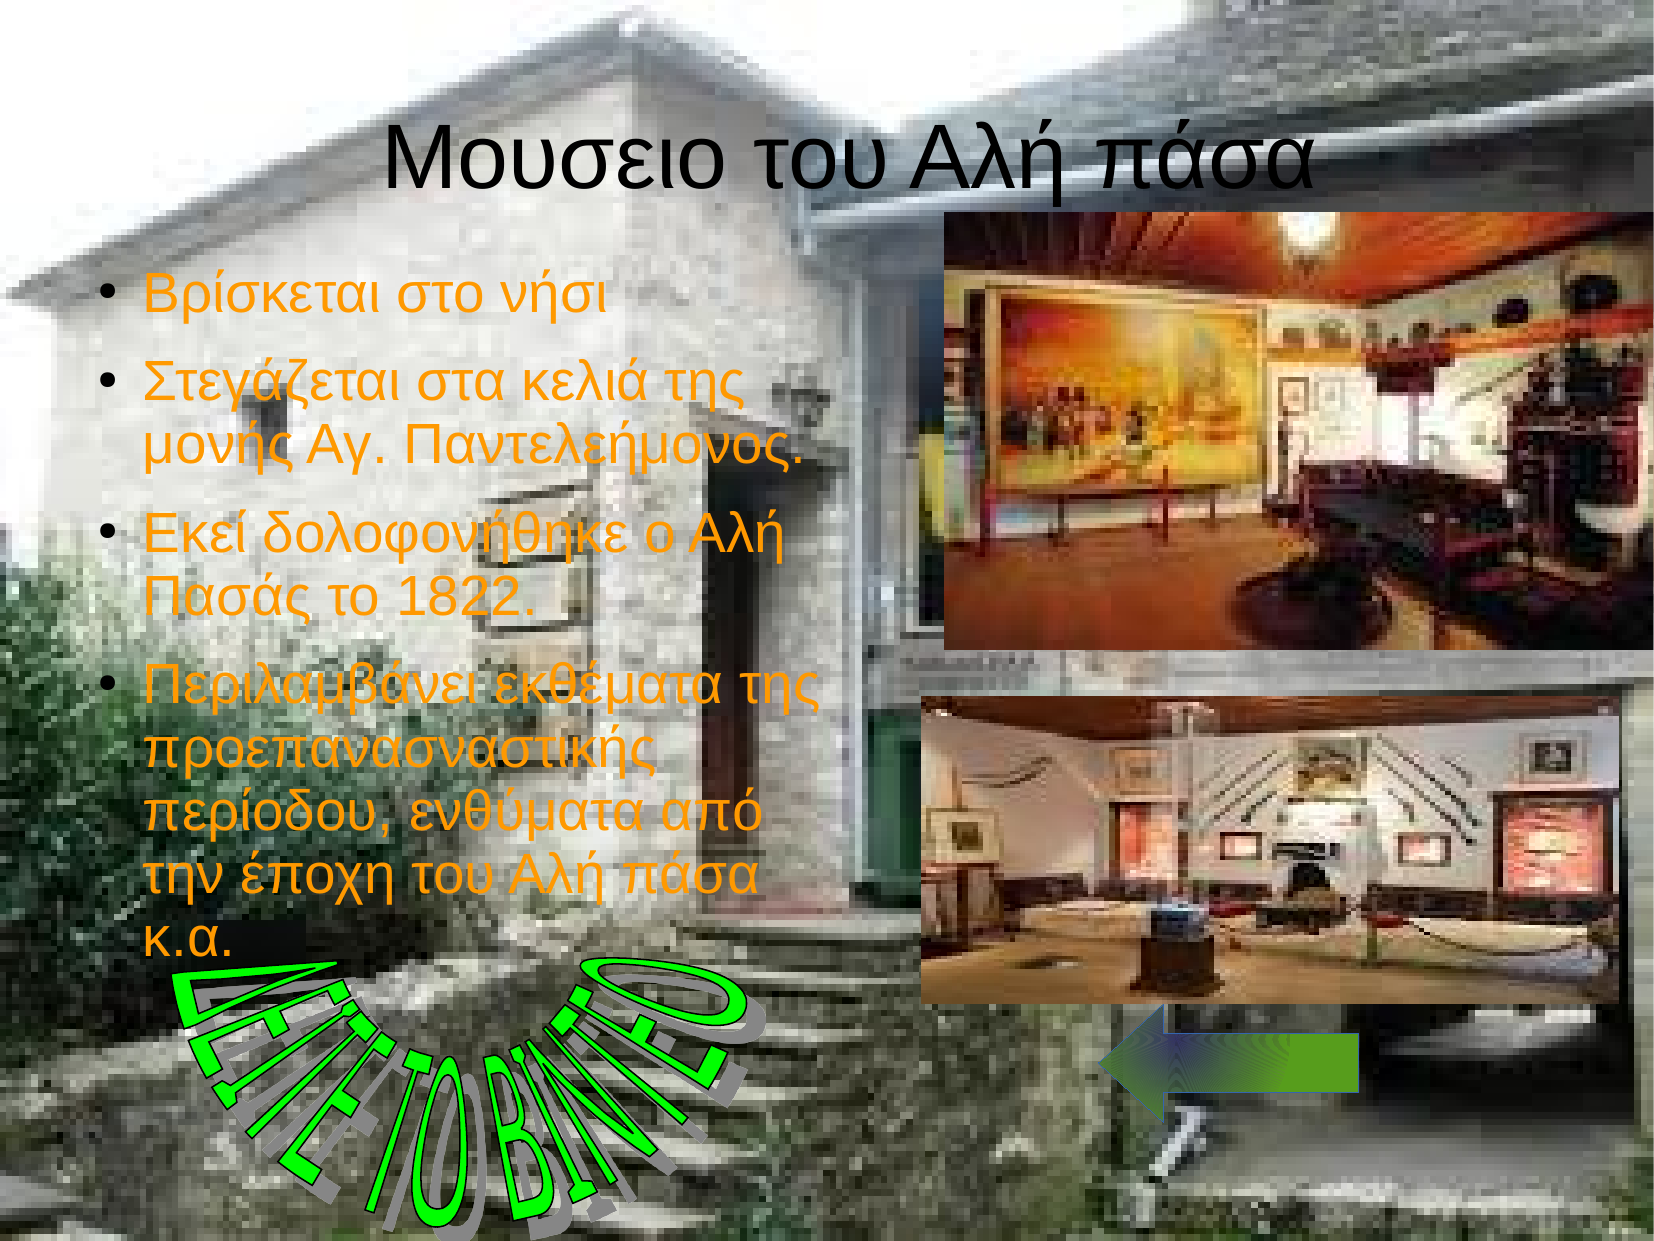

# Μουσειο του Αλή πάσα
Βρίσκεται στο νήσι
Στεγάζεται στα κελιά της μονής Αγ. Παντελεήμονος.
Εκεί δολοφονήθηκε ο Αλή Πασάς το 1822.
Περιλαμβάνει εκθέματα της προεπανασναστικής περίοδου, ενθύματα από την έποχη του Αλή πάσα κ.α.
ΔΕΙΤΕ ΤΟ ΒΙΝΤΕΟ